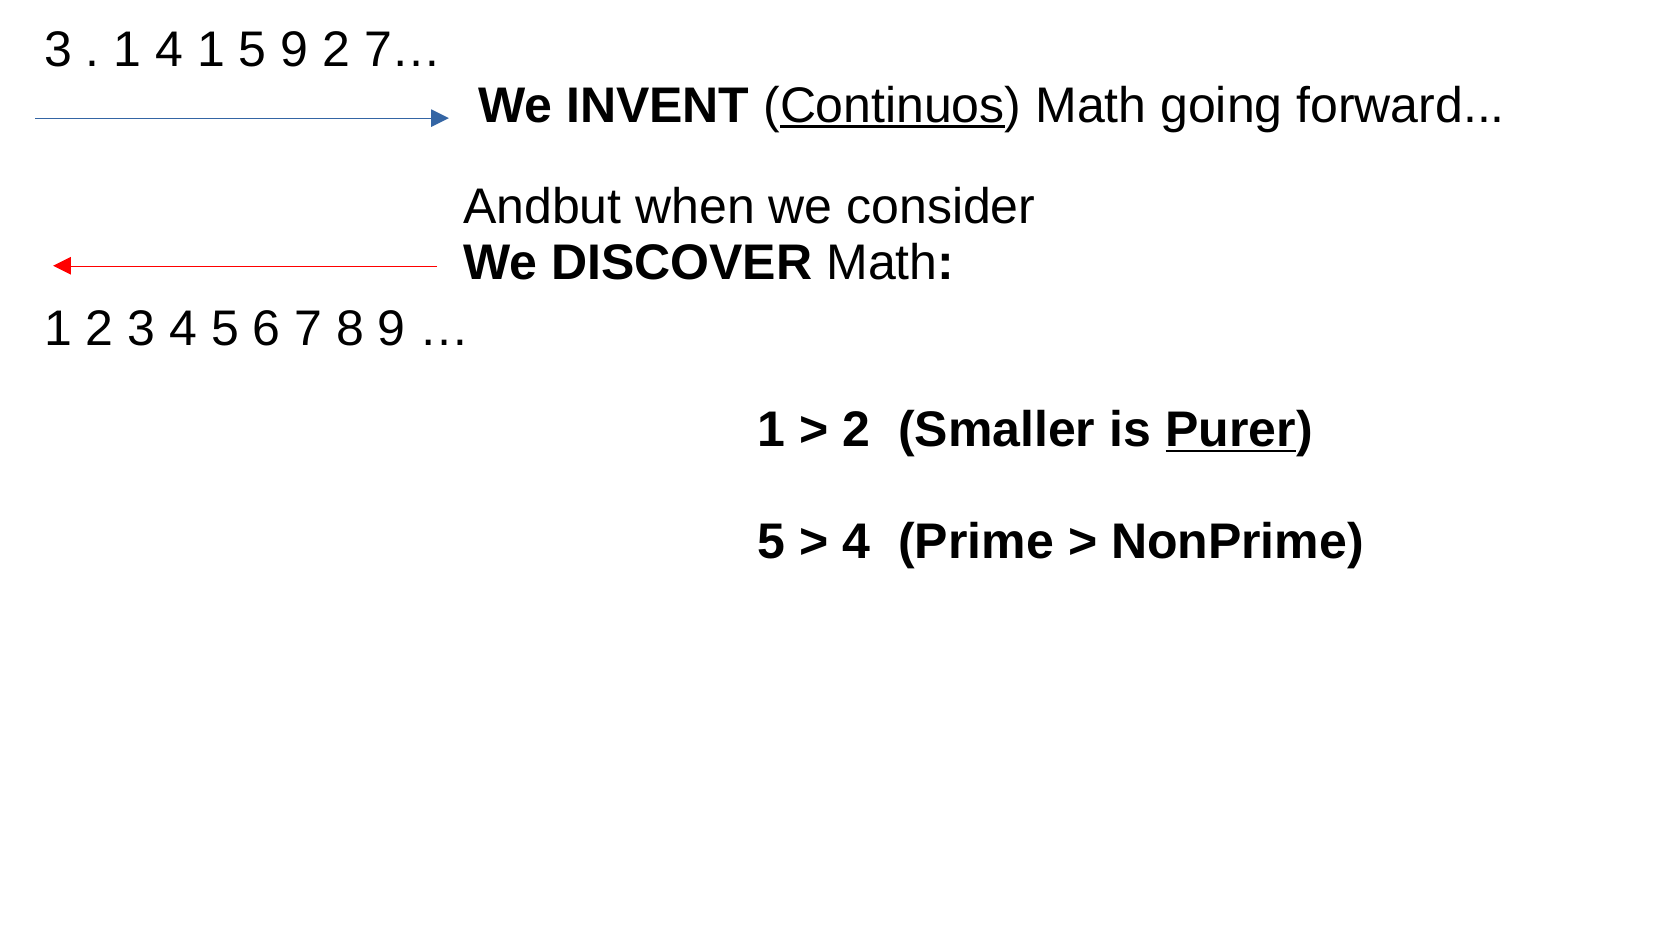

3 . 1 4 1 5 9 2 7…
 We INVENT (Continuos) Math going forward...
1 2 3 4 5 6 7 8 9 …
Andbut when we consider
We DISCOVER Math:
 1 > 2 (Smaller is Purer)
 5 > 4 (Prime > NonPrime)